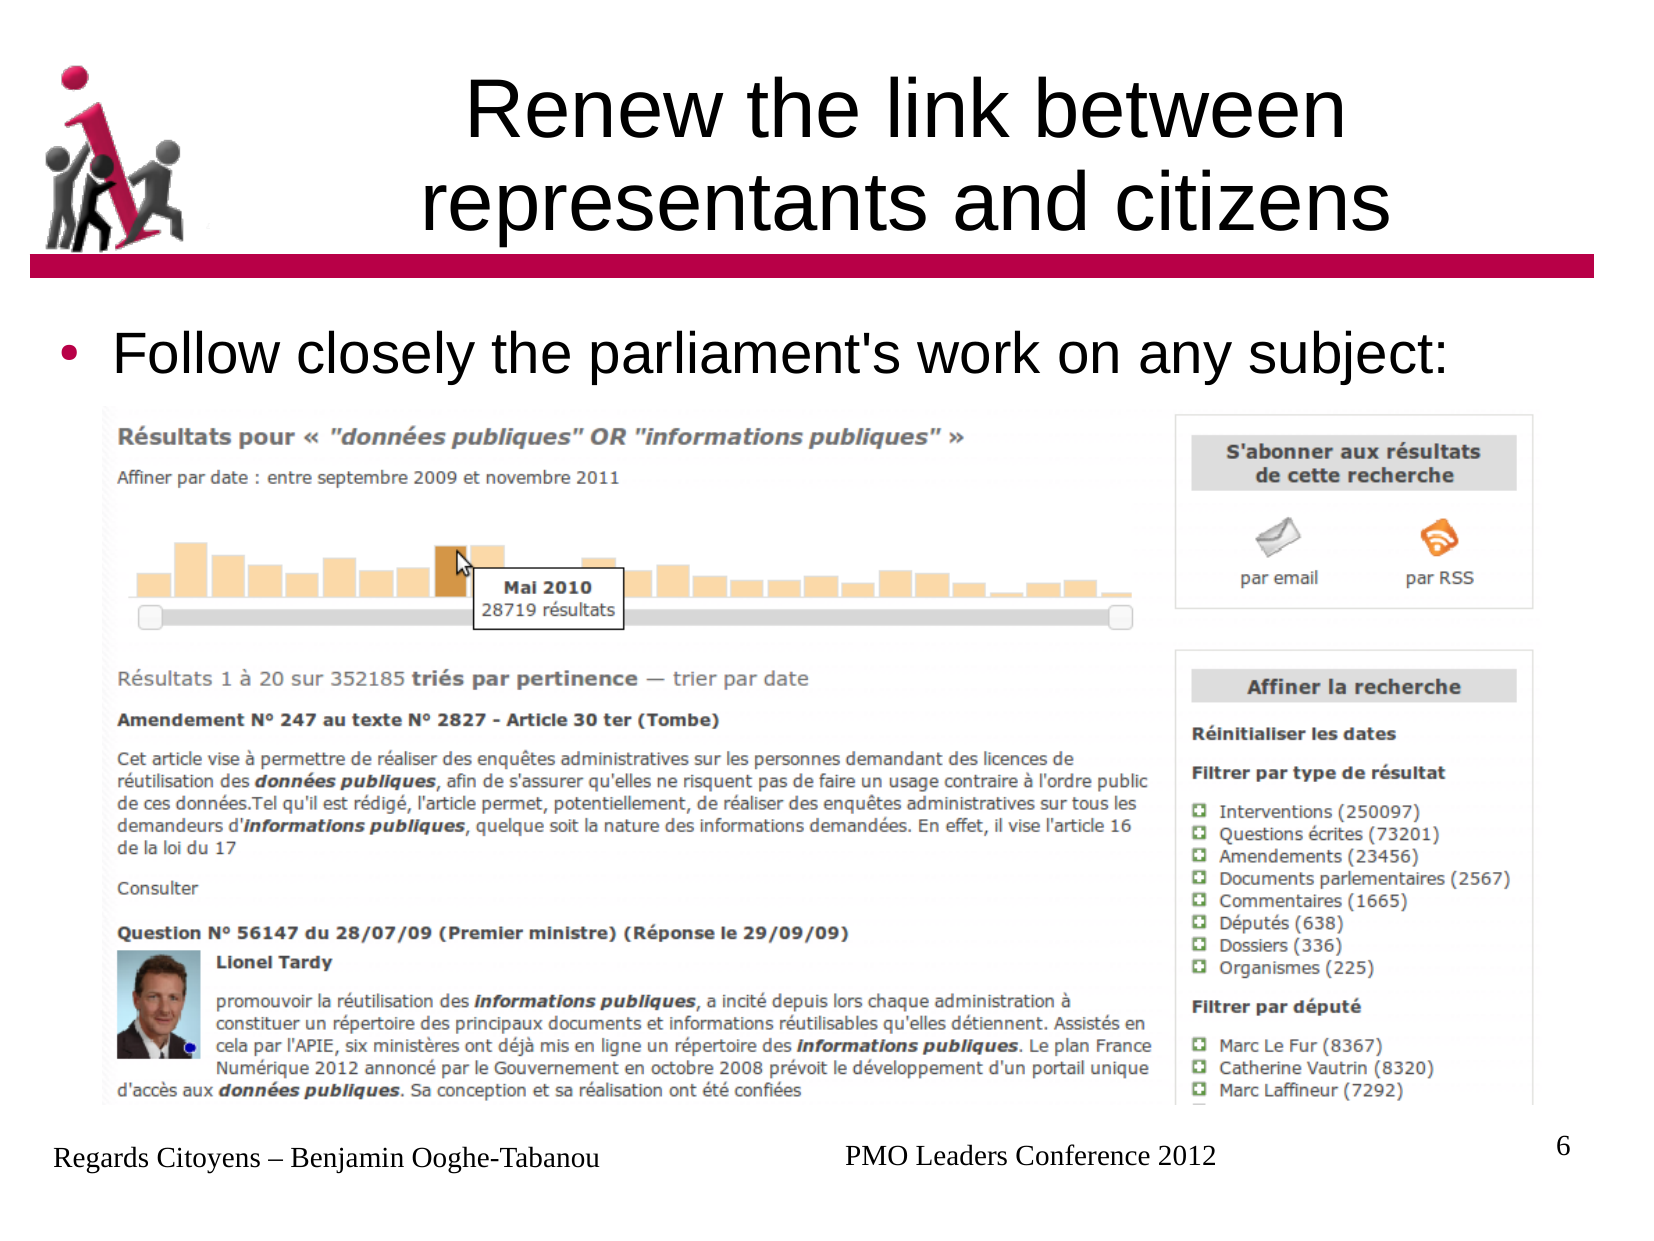

# Renew the link between representants and citizens
Follow closely the parliament's work on any subject:
6
Benjamin Ooghe-Tabanou - Open Knowledge Conference Berlin 2011